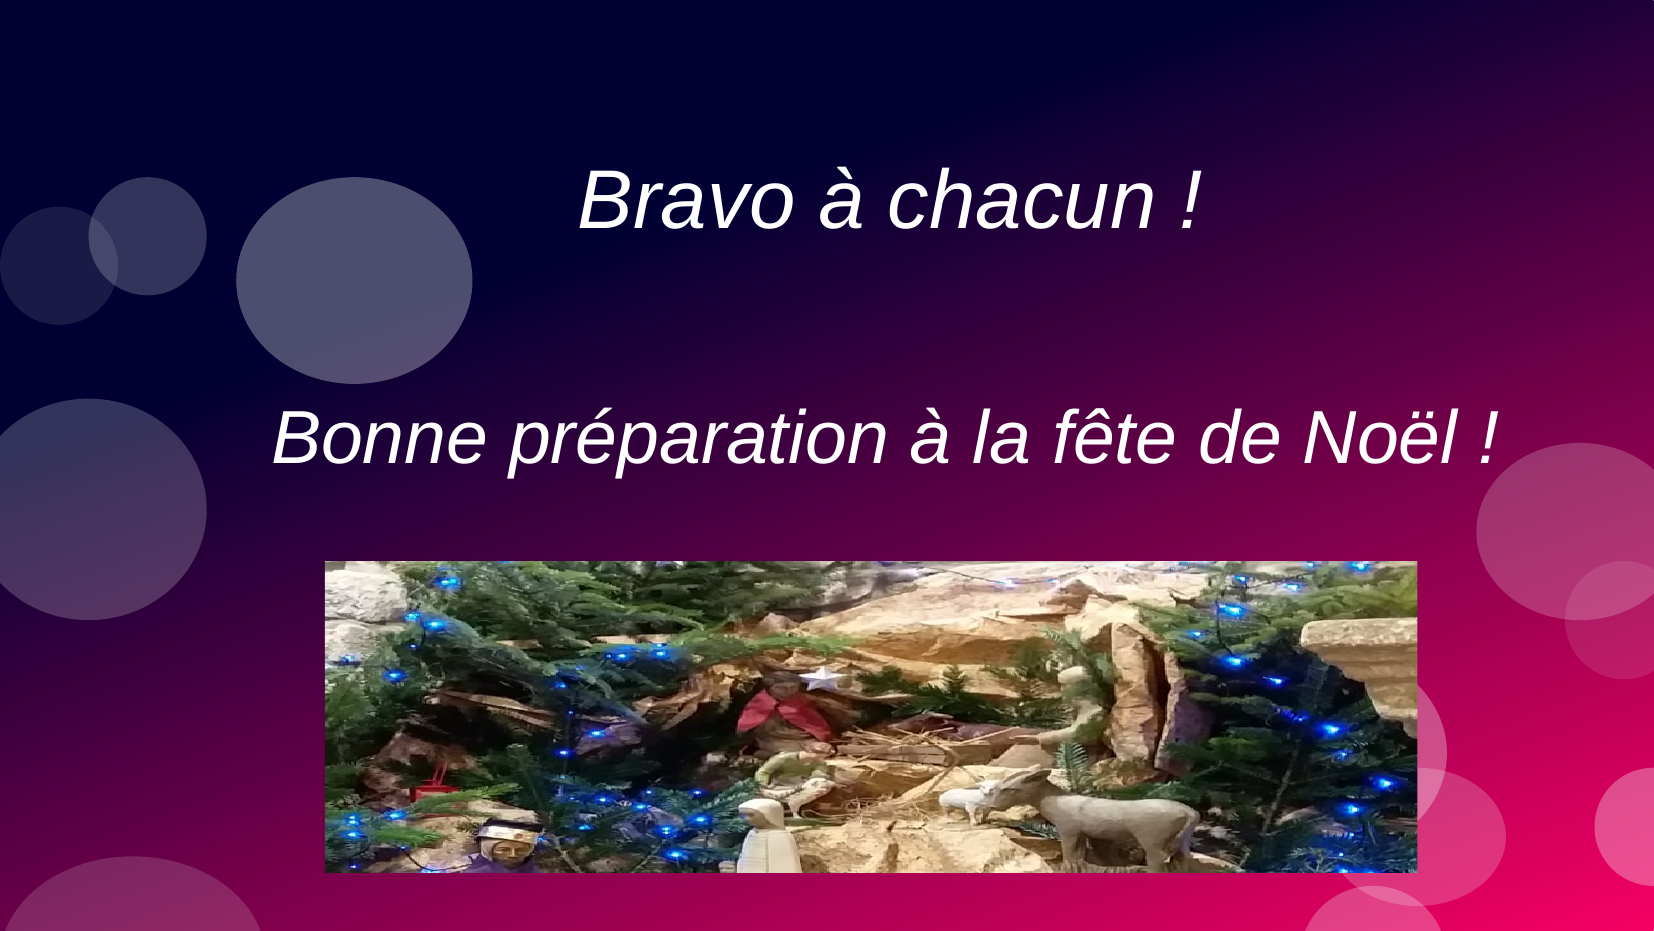

# Bravo à chacun !
 Bonne préparation à la fête de Noël !